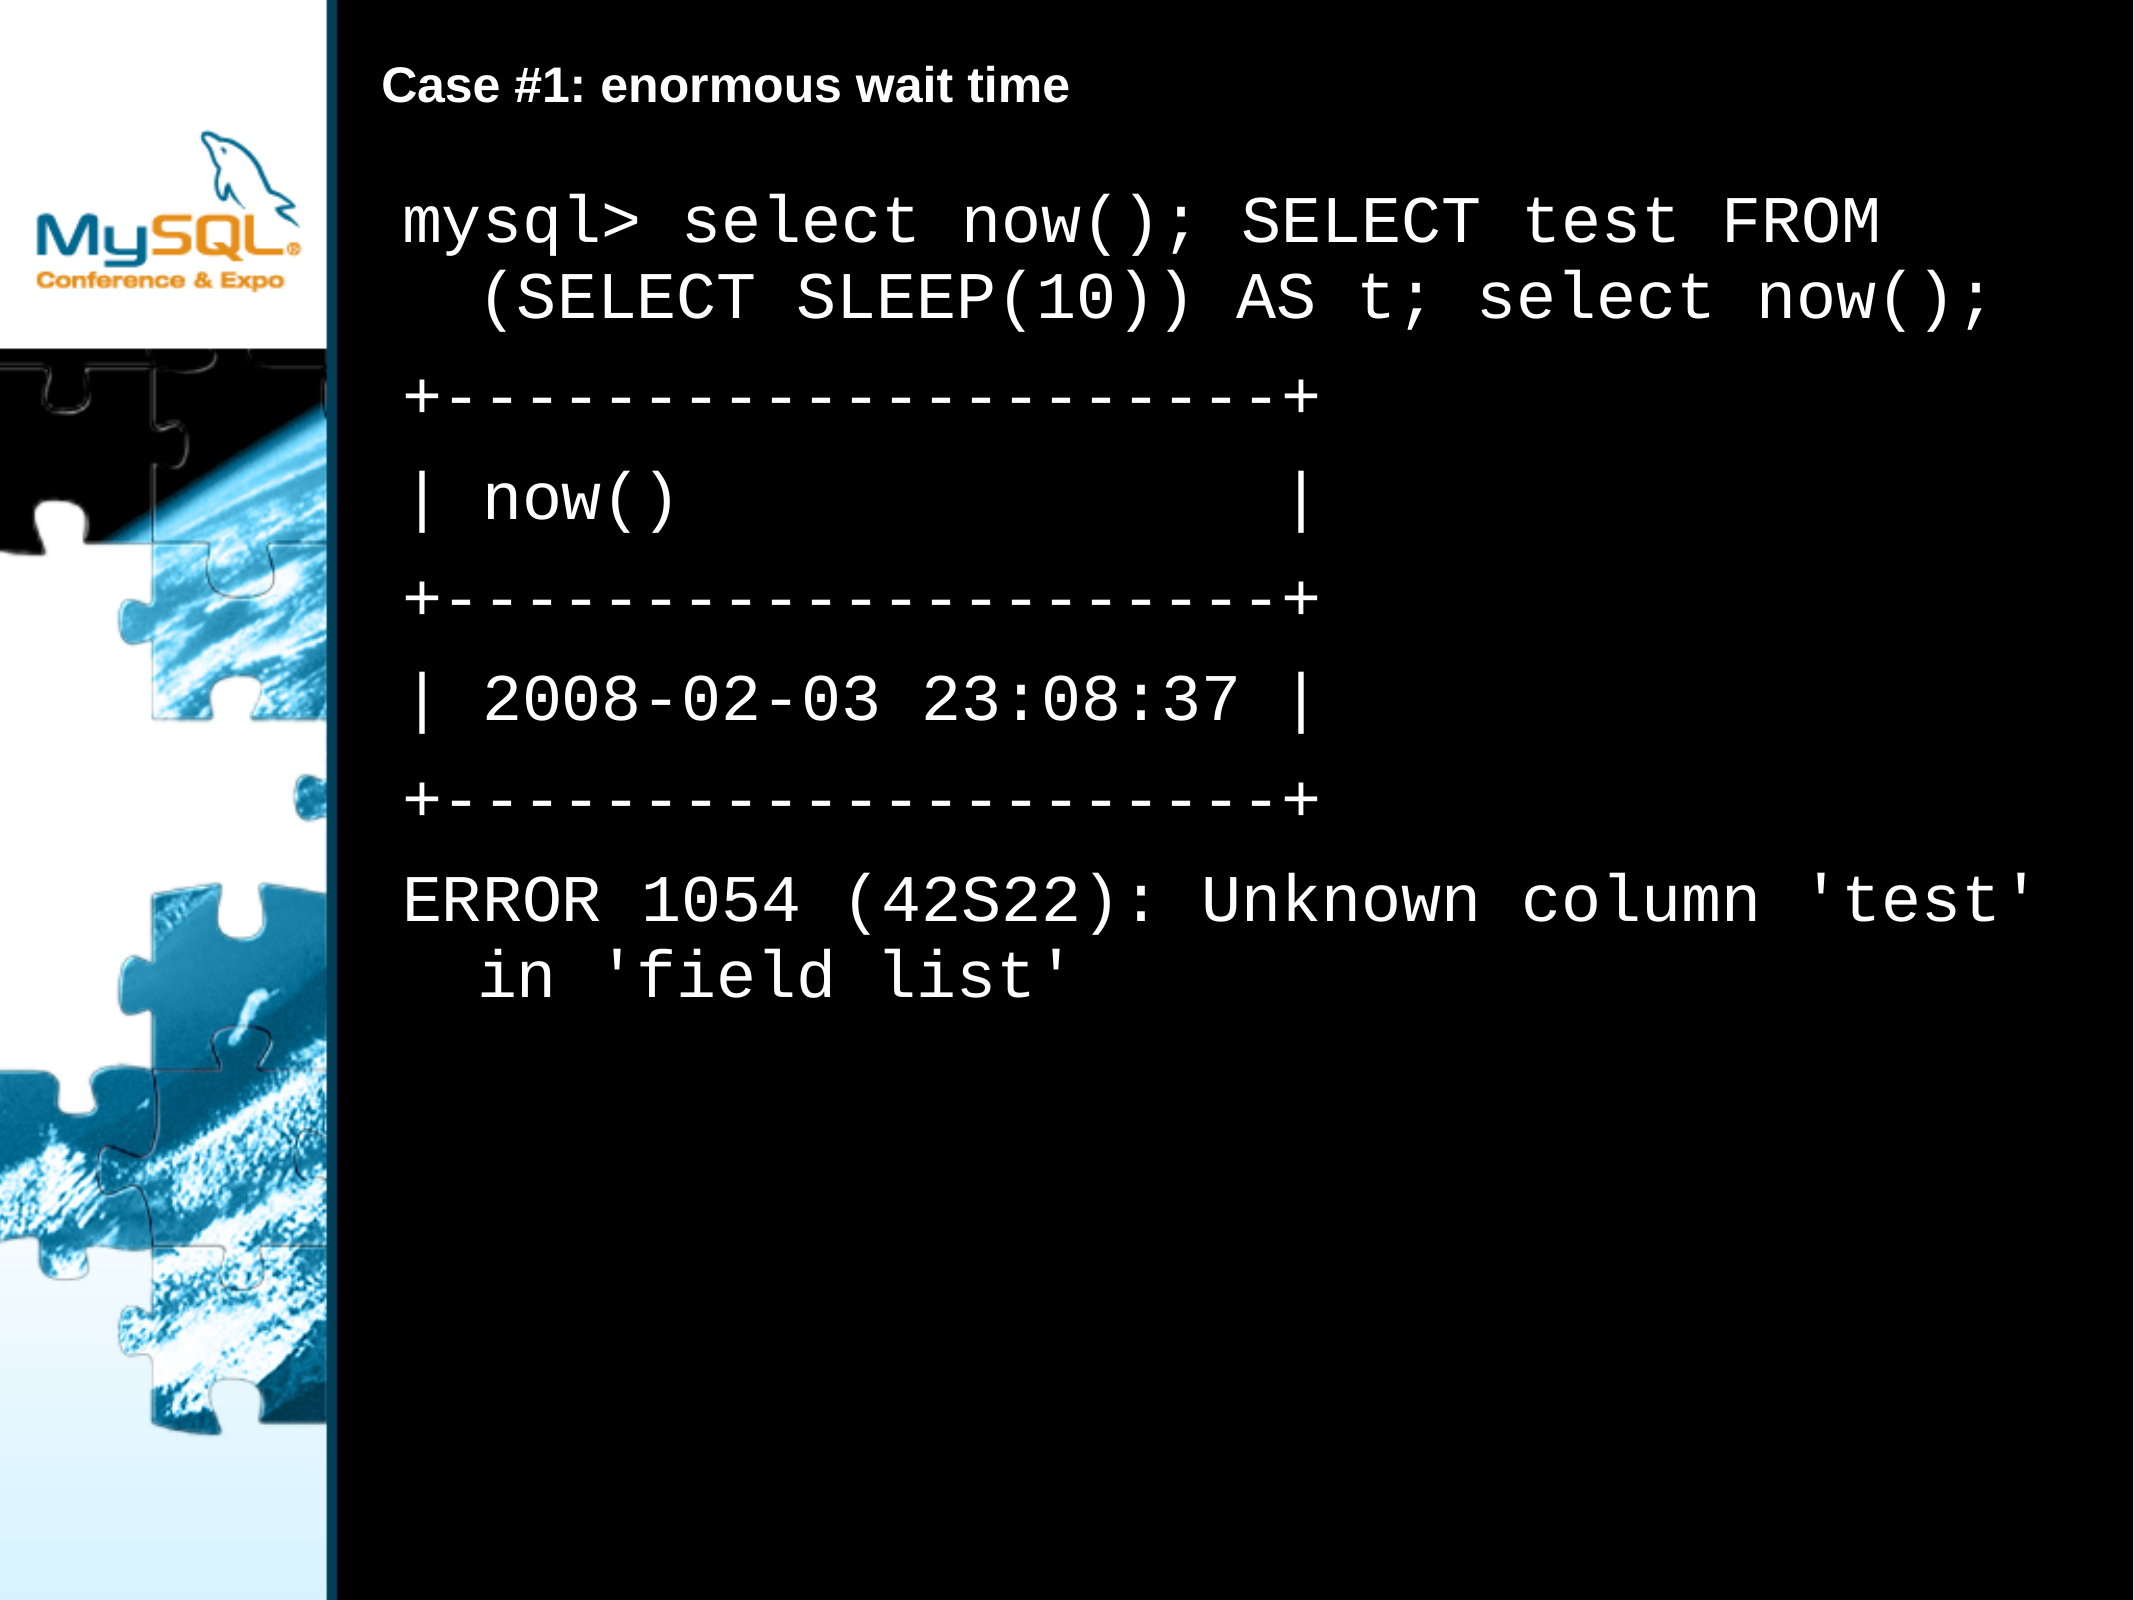

# Case #1: enormous wait time
mysql> select now(); SELECT test FROM (SELECT SLEEP(10)) AS t; select now();
+---------------------+
| now() |
+---------------------+
| 2008-02-03 23:08:37 |
+---------------------+
ERROR 1054 (42S22): Unknown column 'test' in 'field list'